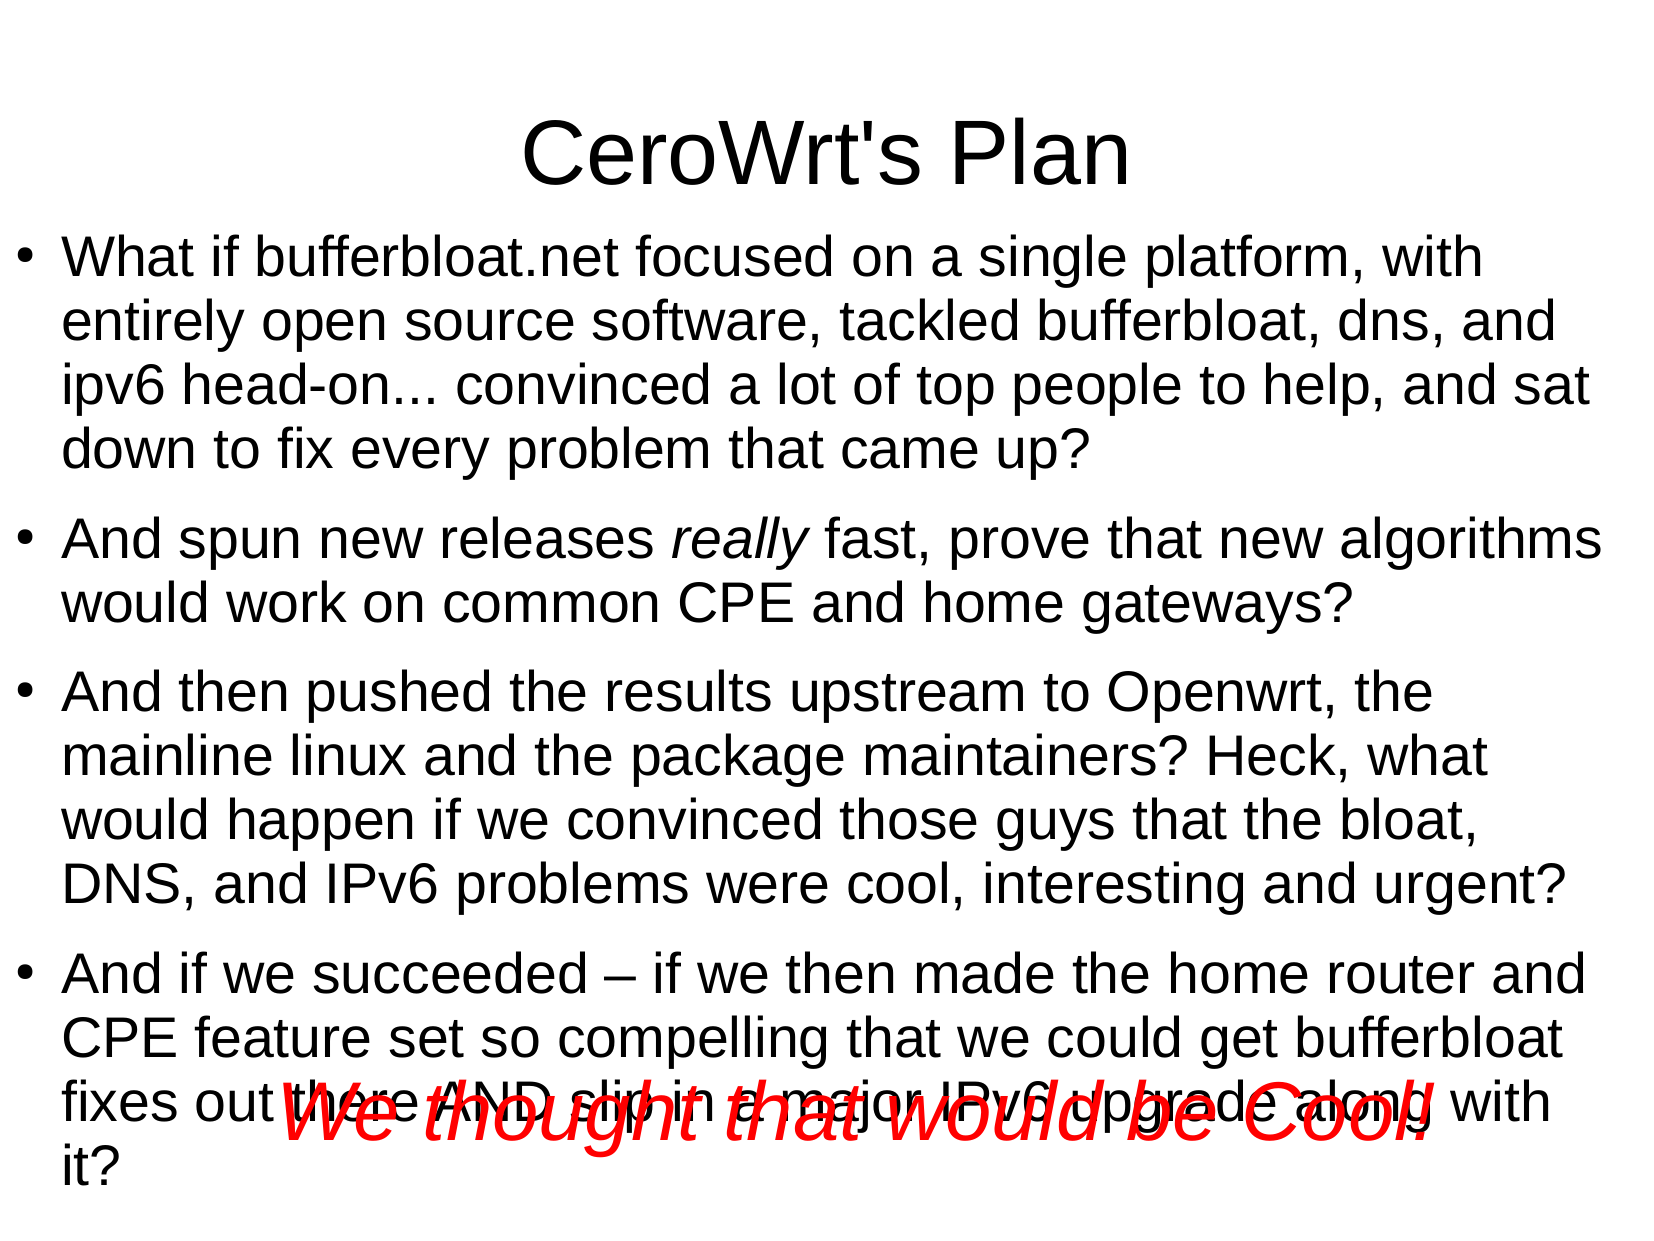

# CeroWrt's Plan
What if bufferbloat.net focused on a single platform, with entirely open source software, tackled bufferbloat, dns, and ipv6 head-on... convinced a lot of top people to help, and sat down to fix every problem that came up?
And spun new releases really fast, prove that new algorithms would work on common CPE and home gateways?
And then pushed the results upstream to Openwrt, the mainline linux and the package maintainers? Heck, what would happen if we convinced those guys that the bloat, DNS, and IPv6 problems were cool, interesting and urgent?
And if we succeeded – if we then made the home router and CPE feature set so compelling that we could get bufferbloat fixes out there AND slip in a major IPv6 upgrade along with it?
We thought that would be Cool!